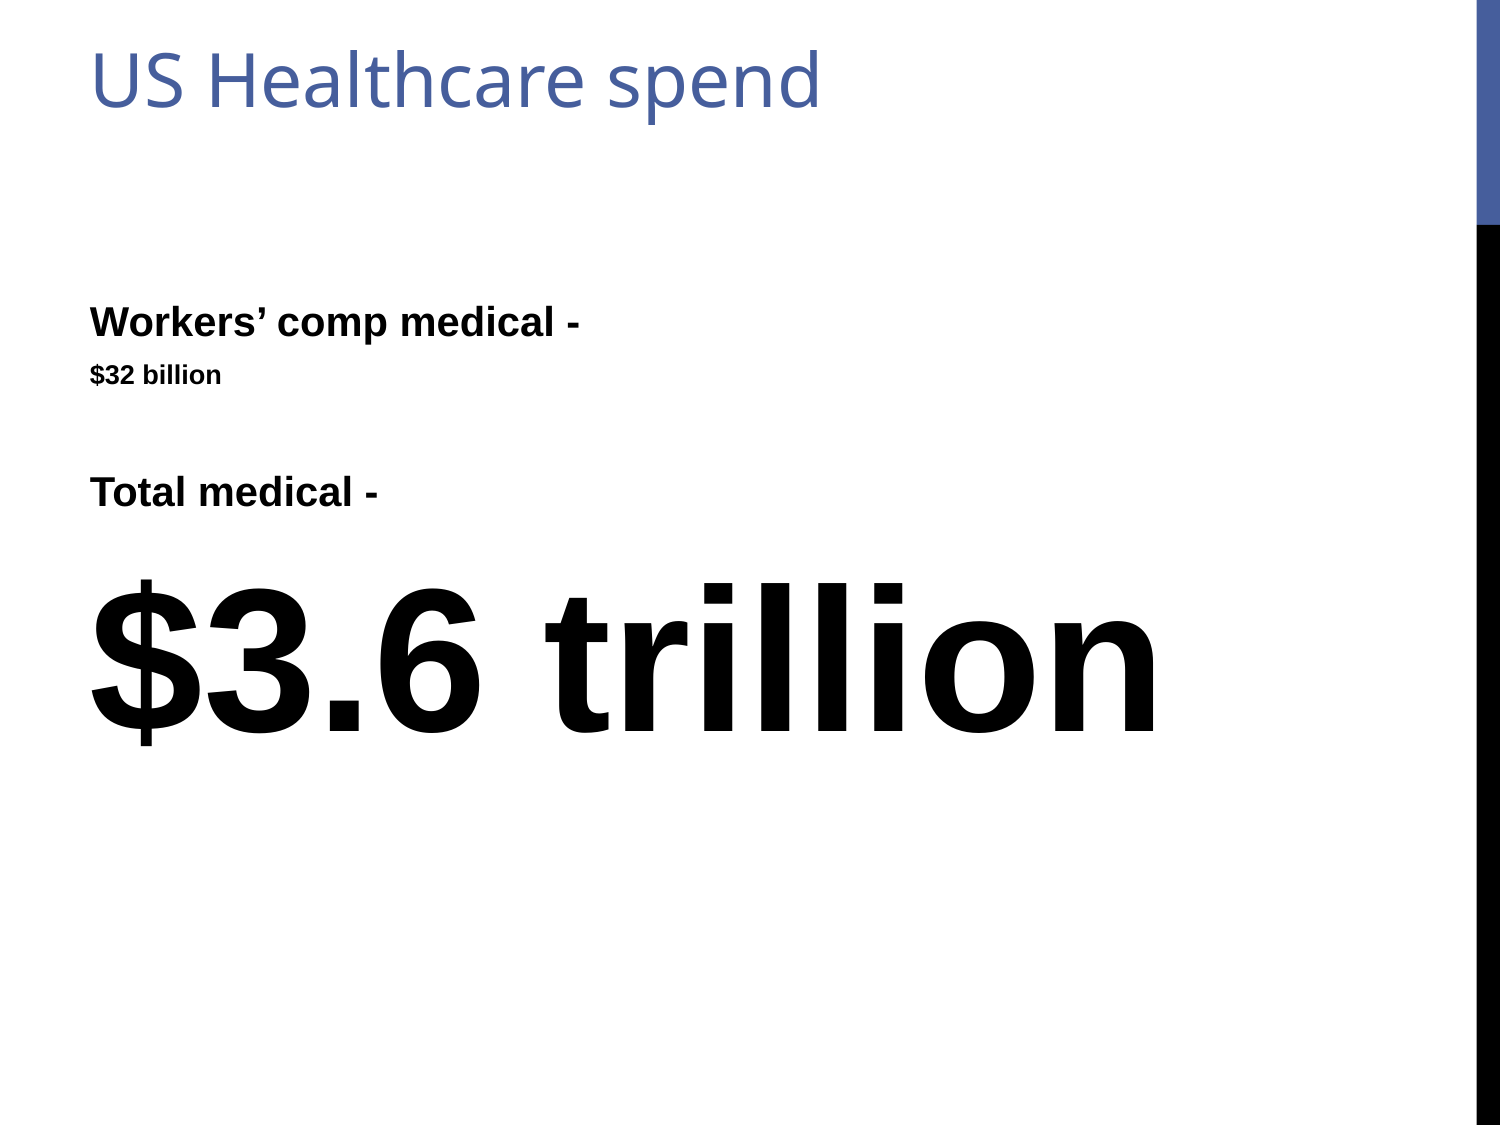

# US Healthcare spend
Workers’ comp medical -
$32 billion
Total medical -
$3.6 trillion